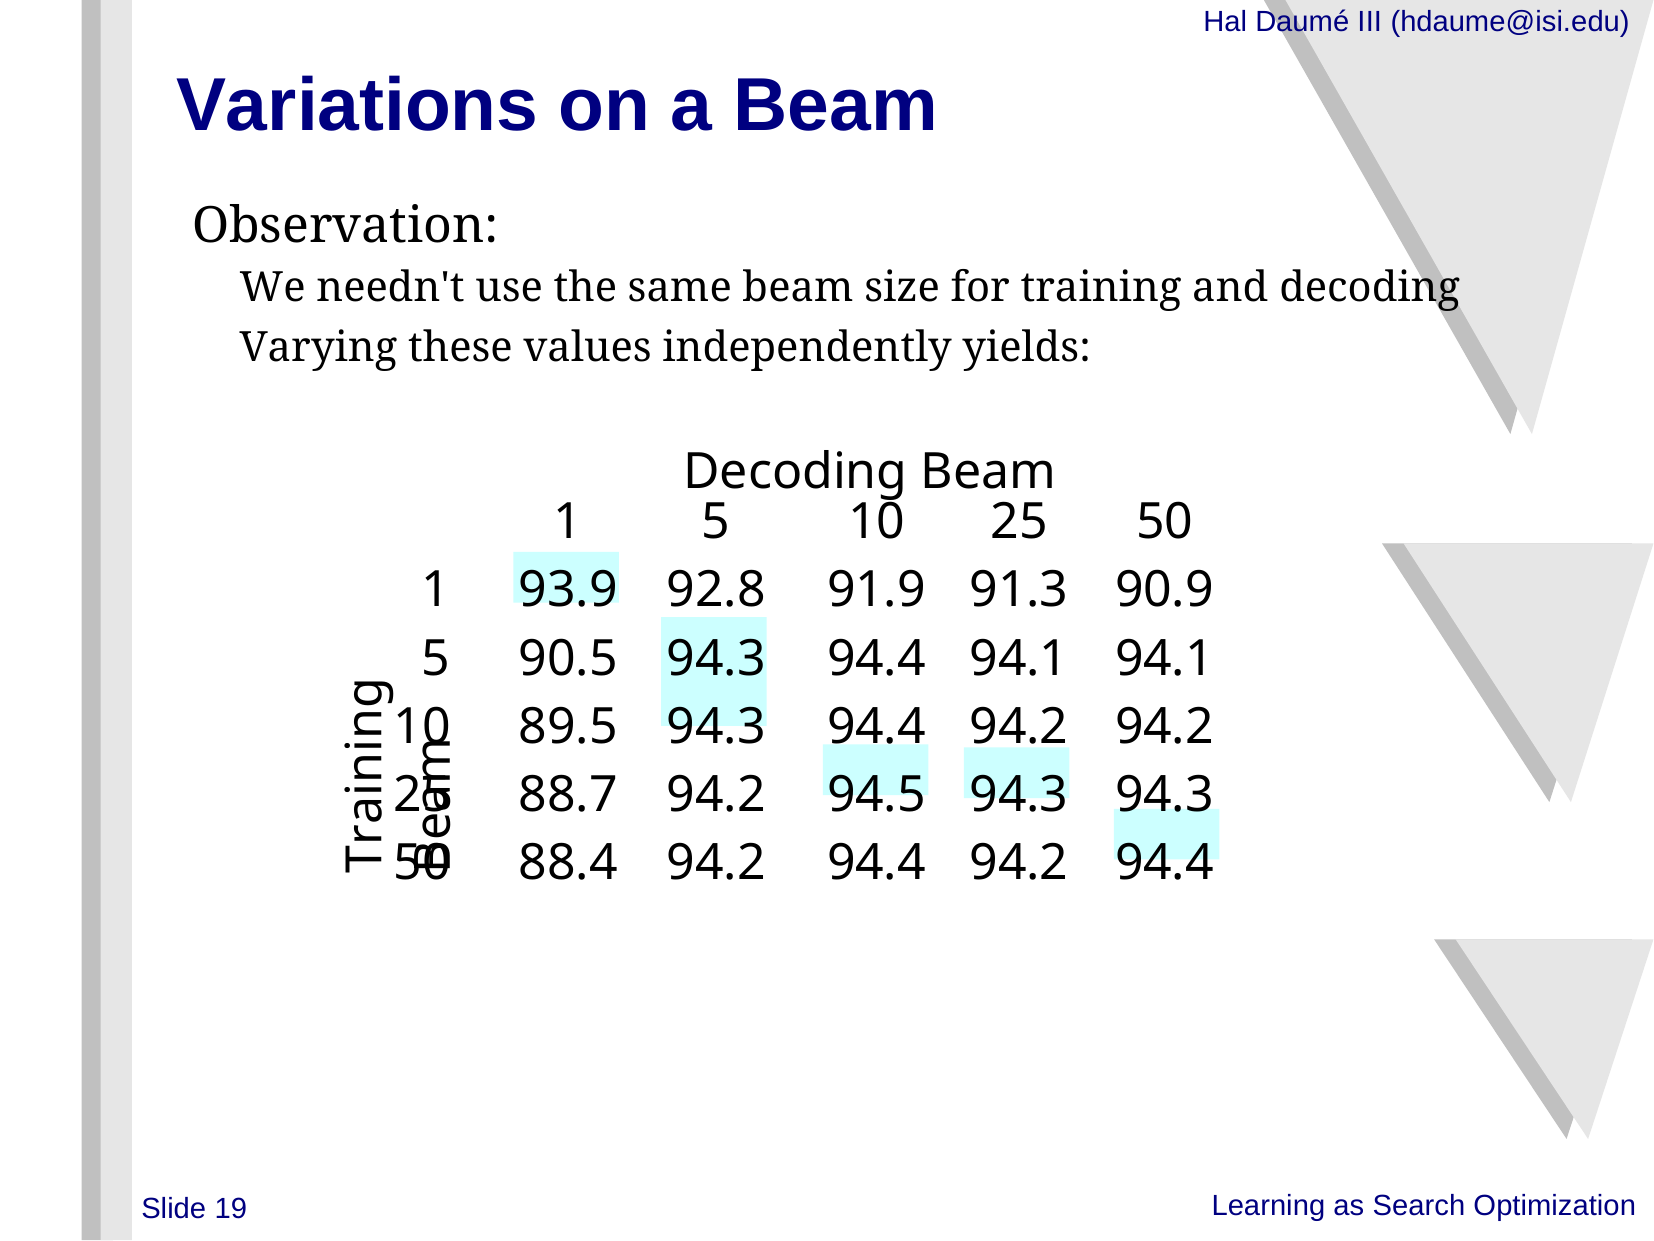

# Variations on a Beam
Observation:
We needn't use the same beam size for training and decoding
Varying these values independently yields:
Decoding Beam
		1	5	10	25	50
	1	93.9	92.8	91.9	91.3	90.9
	5	90.5	94.3	94.4	94.1	94.1
	10	89.5	94.3	94.4	94.2	94.2
	25	88.7	94.2	94.5	94.3	94.3
	50	88.4	94.2	94.4	94.2	94.4
Training Beam